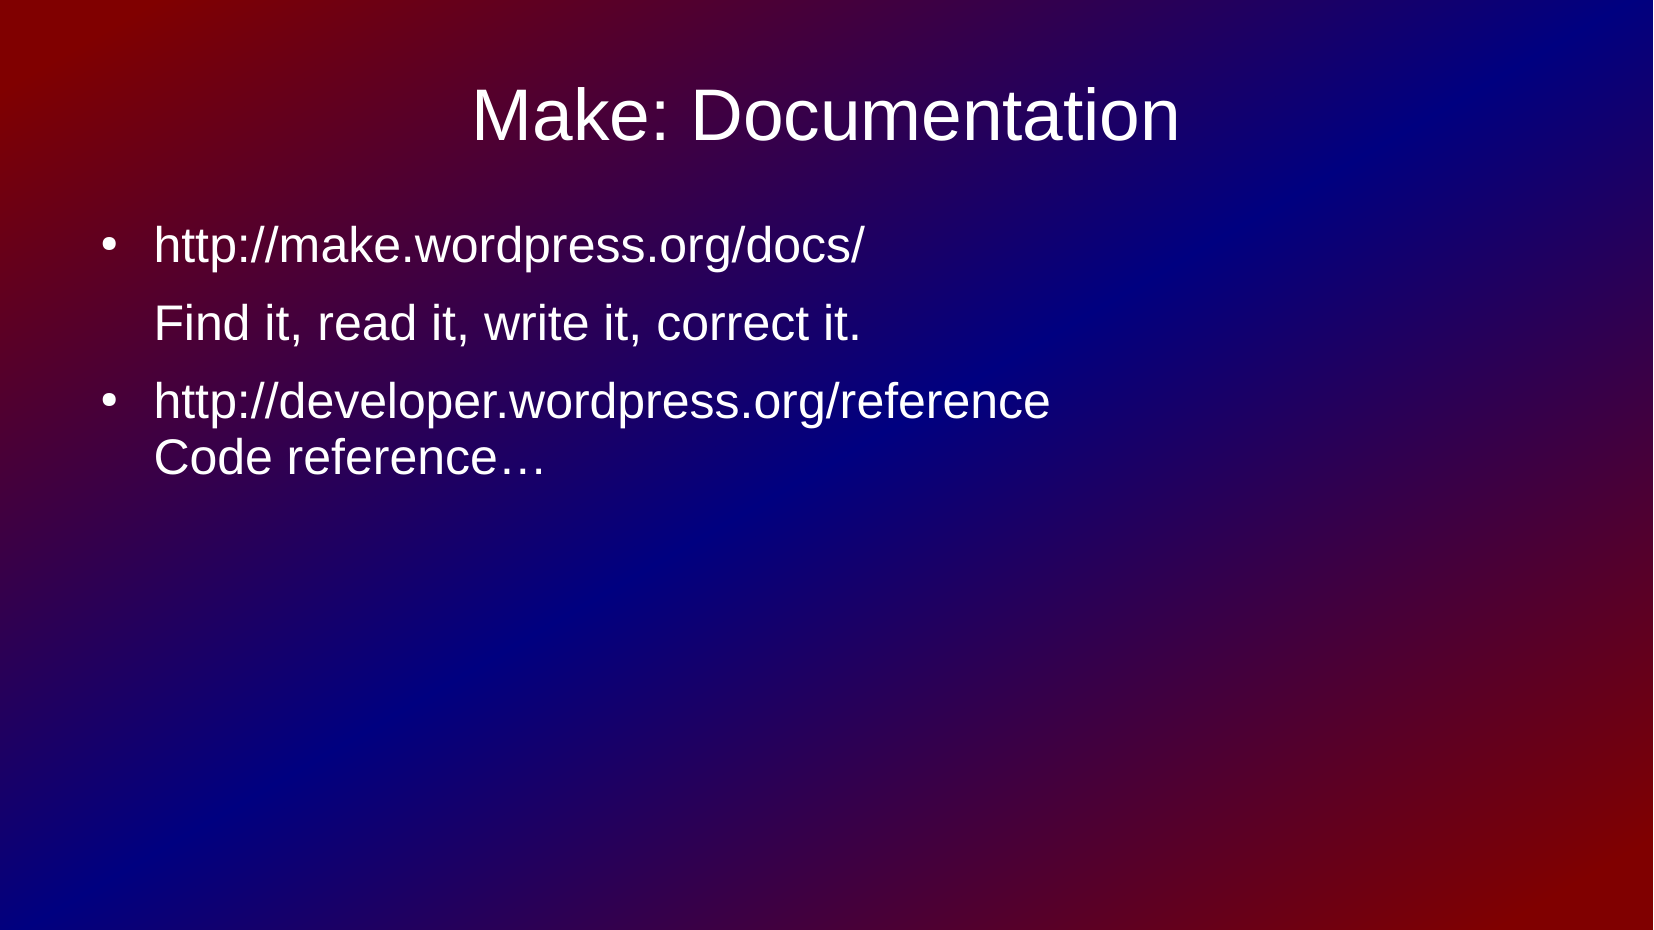

# Make: Documentation
http://make.wordpress.org/docs/
Find it, read it, write it, correct it.
http://developer.wordpress.org/reference
Code reference…